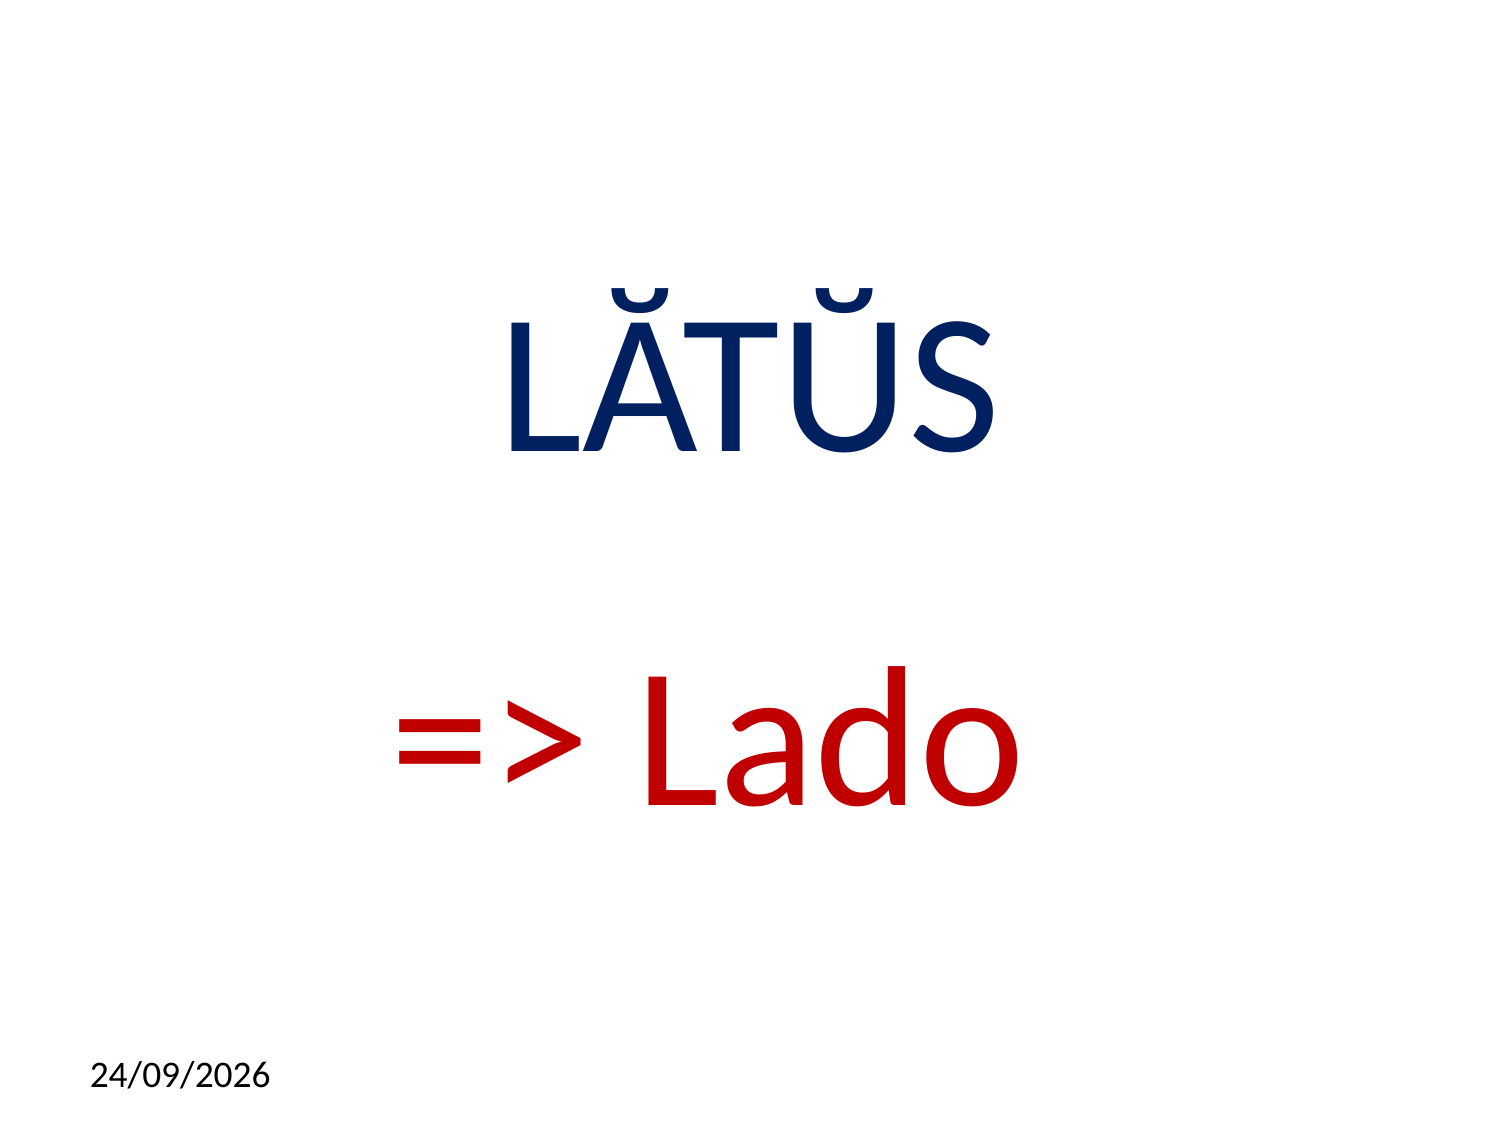

# LĂTŬS
=> Lado
14 de avril de 2011